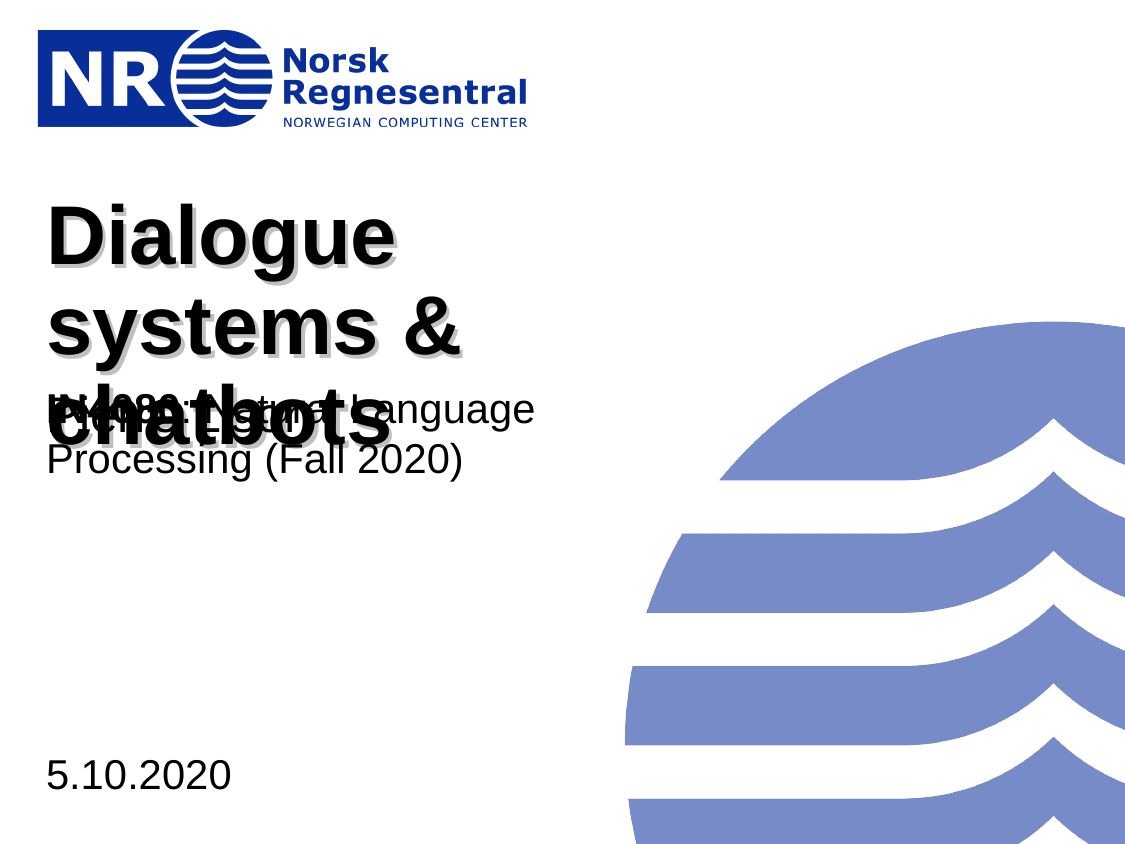

# Dialogue systems & chatbots
Pierre Lison
IN4080: Natural Language Processing (Fall 2020)
5.10.2020